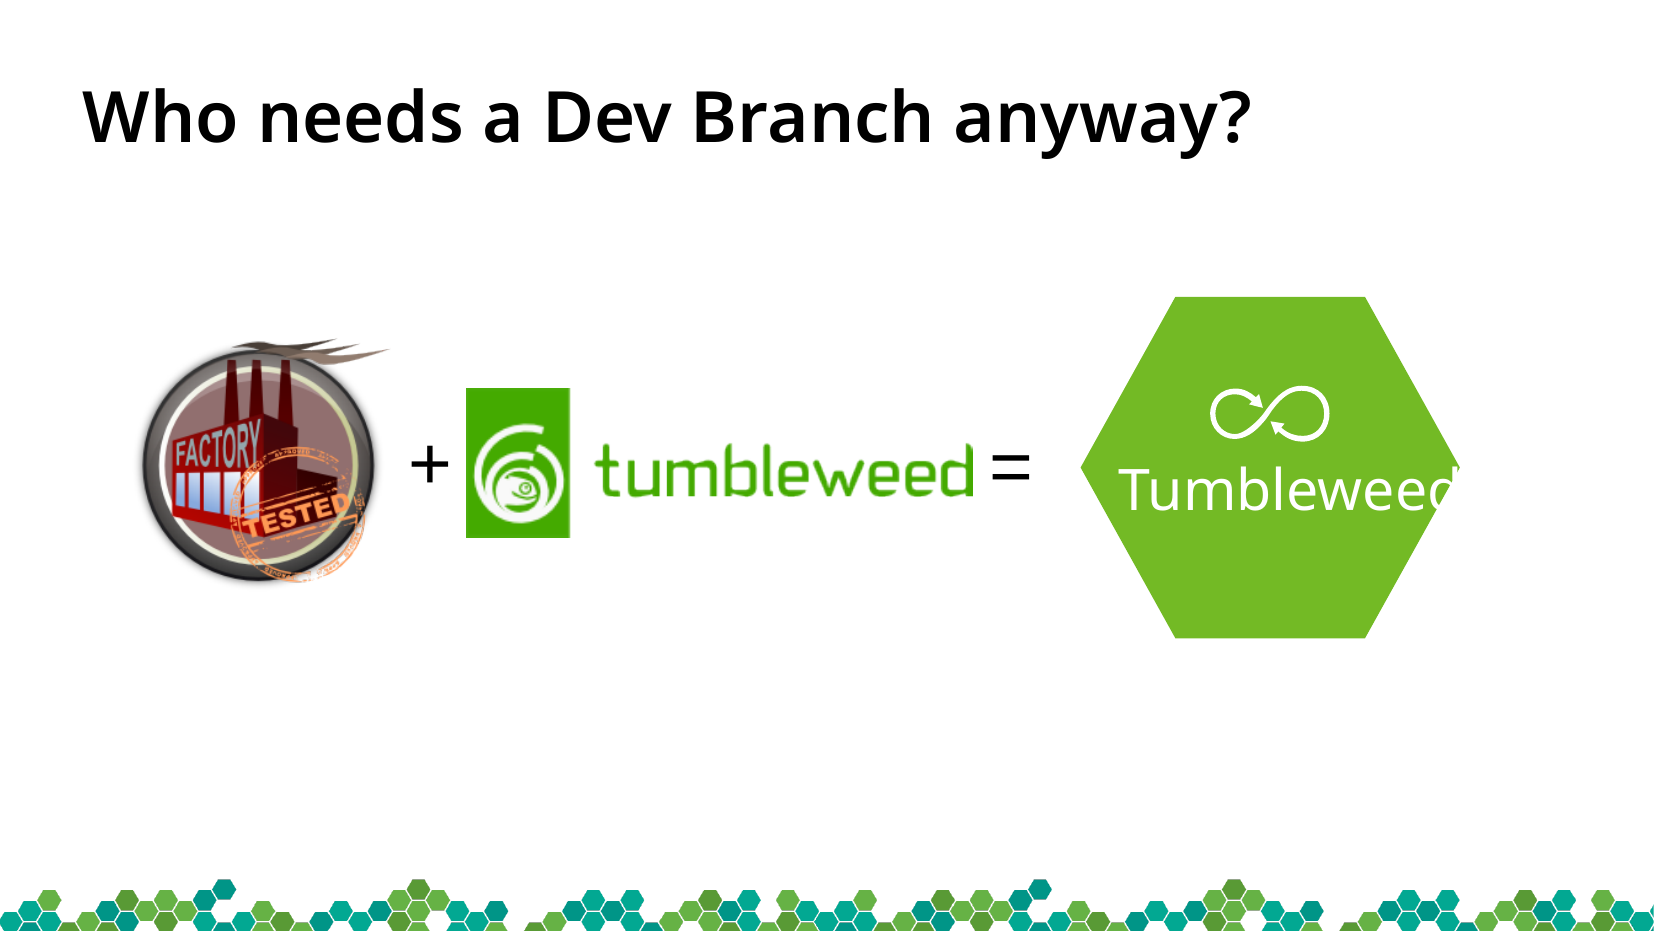

# Who needs a Dev Branch anyway?
+
=